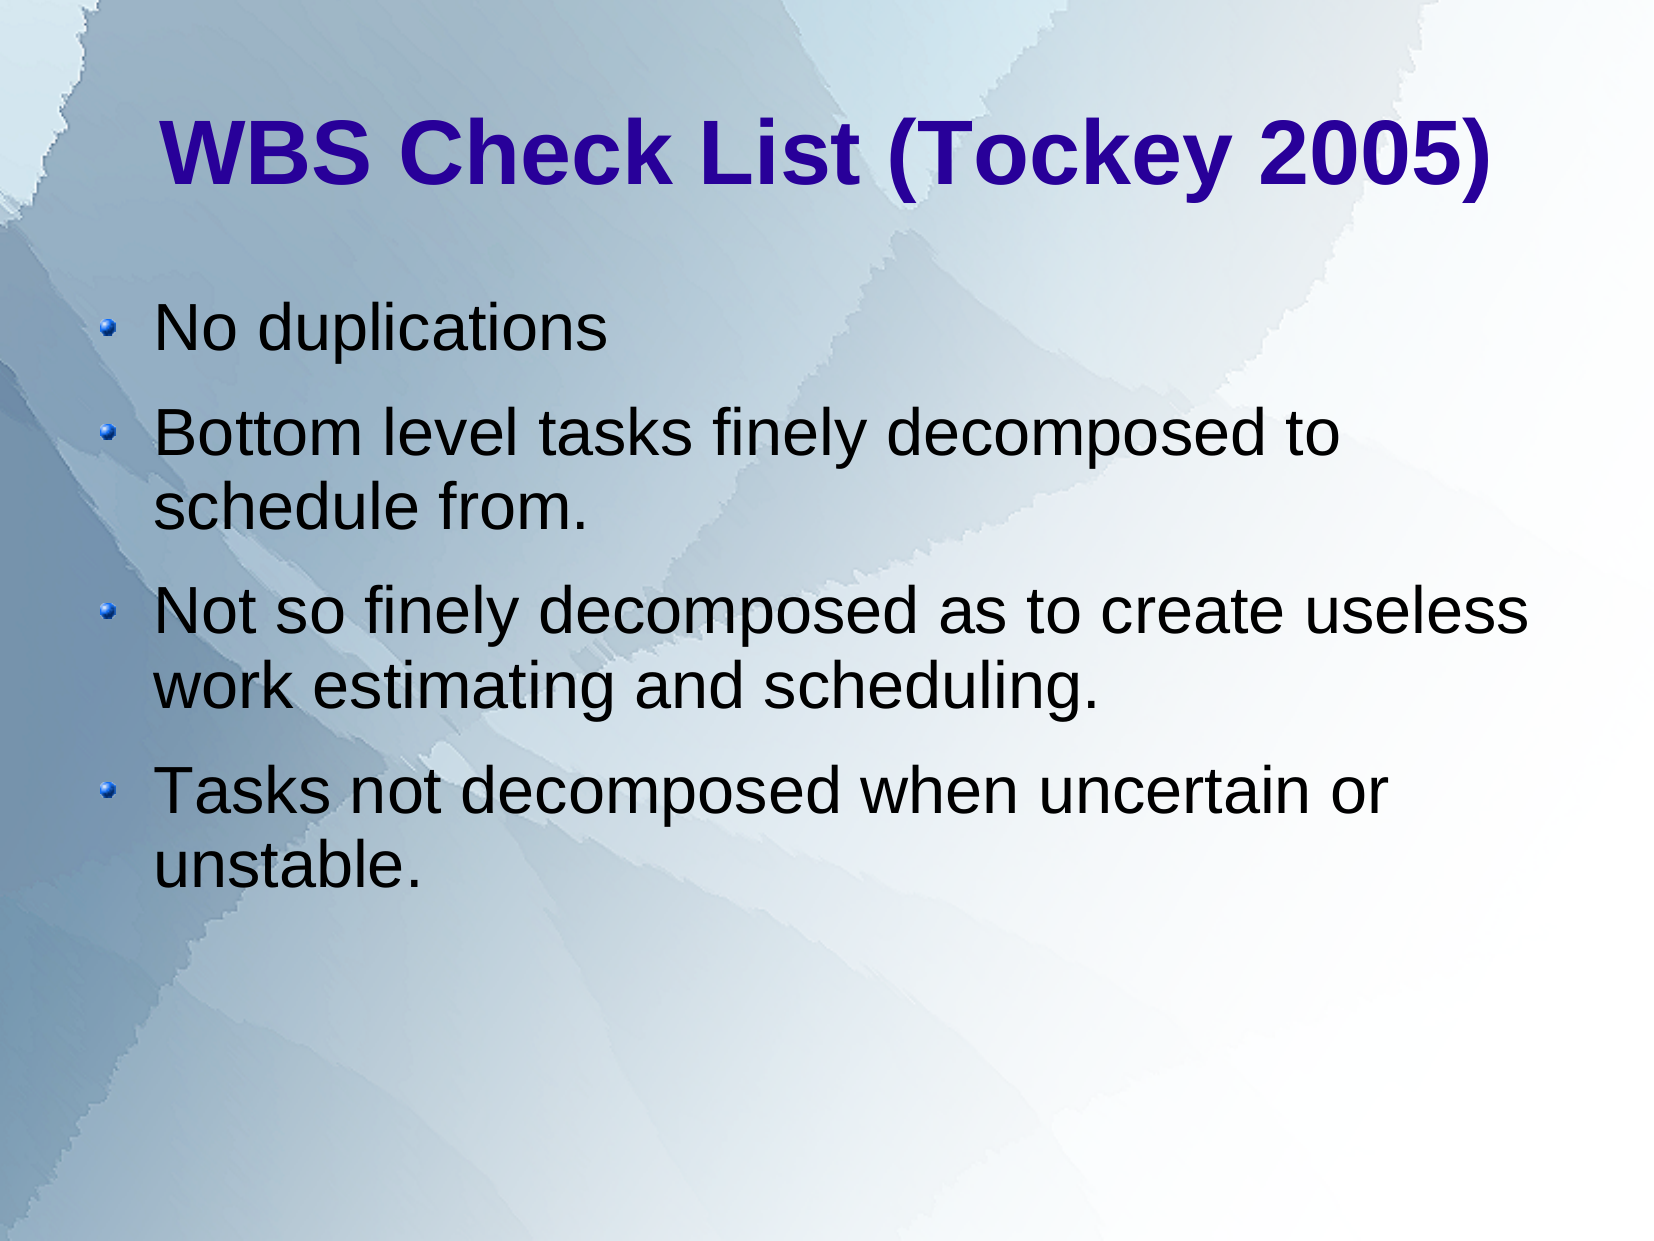

# WBS Check List (Tockey 2005)
No duplications
Bottom level tasks finely decomposed to schedule from.
Not so finely decomposed as to create useless work estimating and scheduling.
Tasks not decomposed when uncertain or unstable.